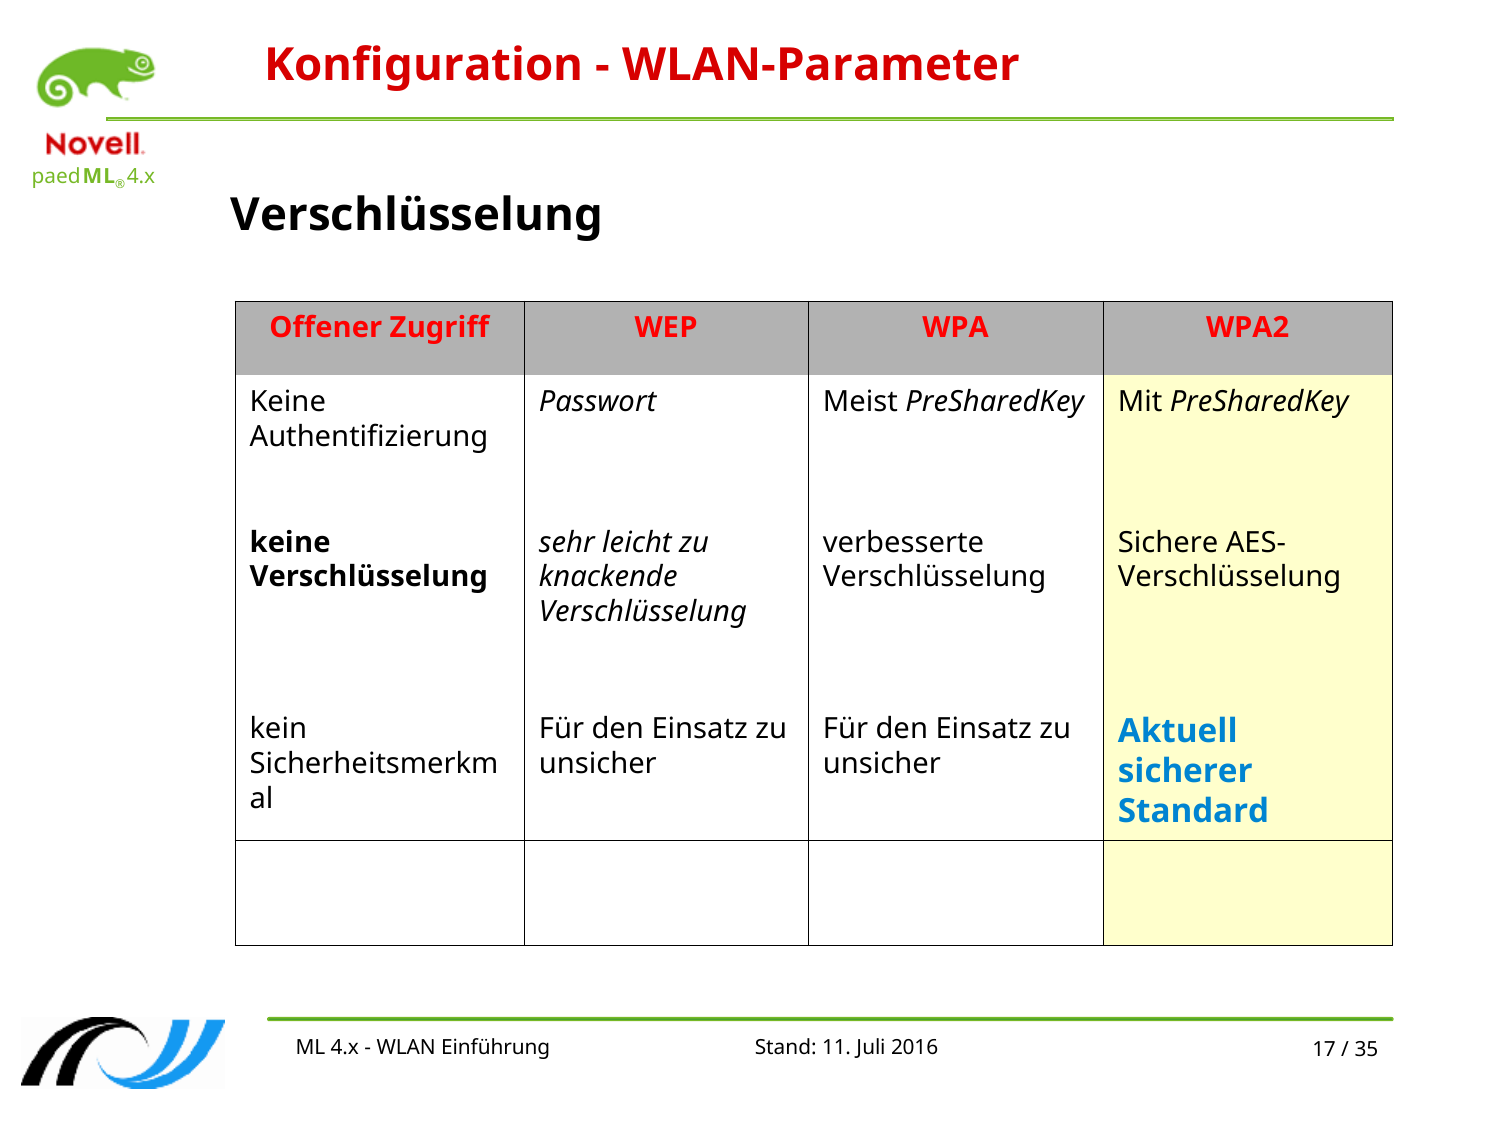

# Konfiguration - WLAN-Parameter
Verschlüsselung
| Offener Zugriff | WEP | WPA | WPA2 |
| --- | --- | --- | --- |
| Keine Authentifizierung | Passwort | Meist PreSharedKey | Mit PreSharedKey |
| keine Verschlüsselung | sehr leicht zu knackende Verschlüsselung | verbesserte Verschlüsselung | Sichere AES-Verschlüsselung |
| kein Sicherheitsmerkmal | Für den Einsatz zu unsicher | Für den Einsatz zu unsicher | Aktuell sicherer Standard |
| | | | |
ML 4.x - WLAN Einführung
11. Juli 2016
17